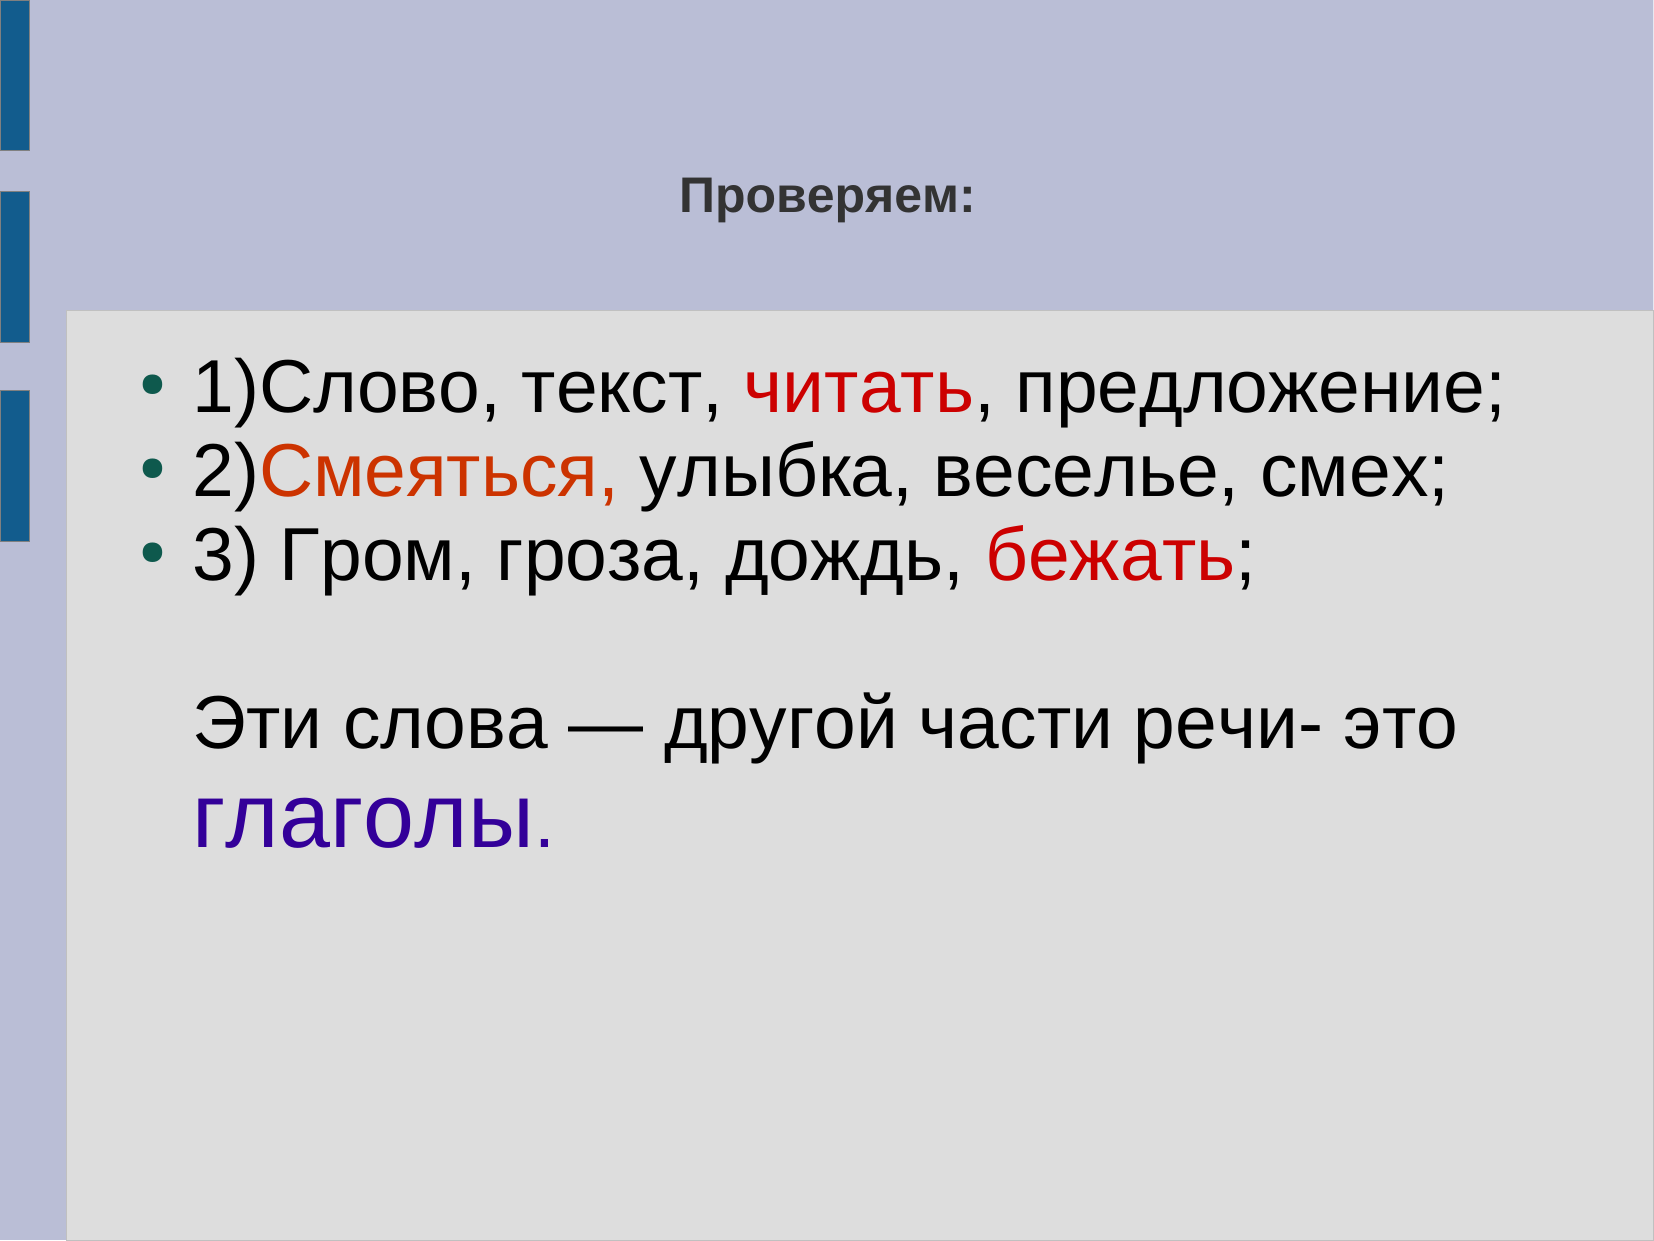

# Проверяем:
1)Слово, текст, читать, предложение;
2)Смеяться, улыбка, веселье, смех;
3) Гром, гроза, дождь, бежать;
Эти слова — другой части речи- это глаголы.